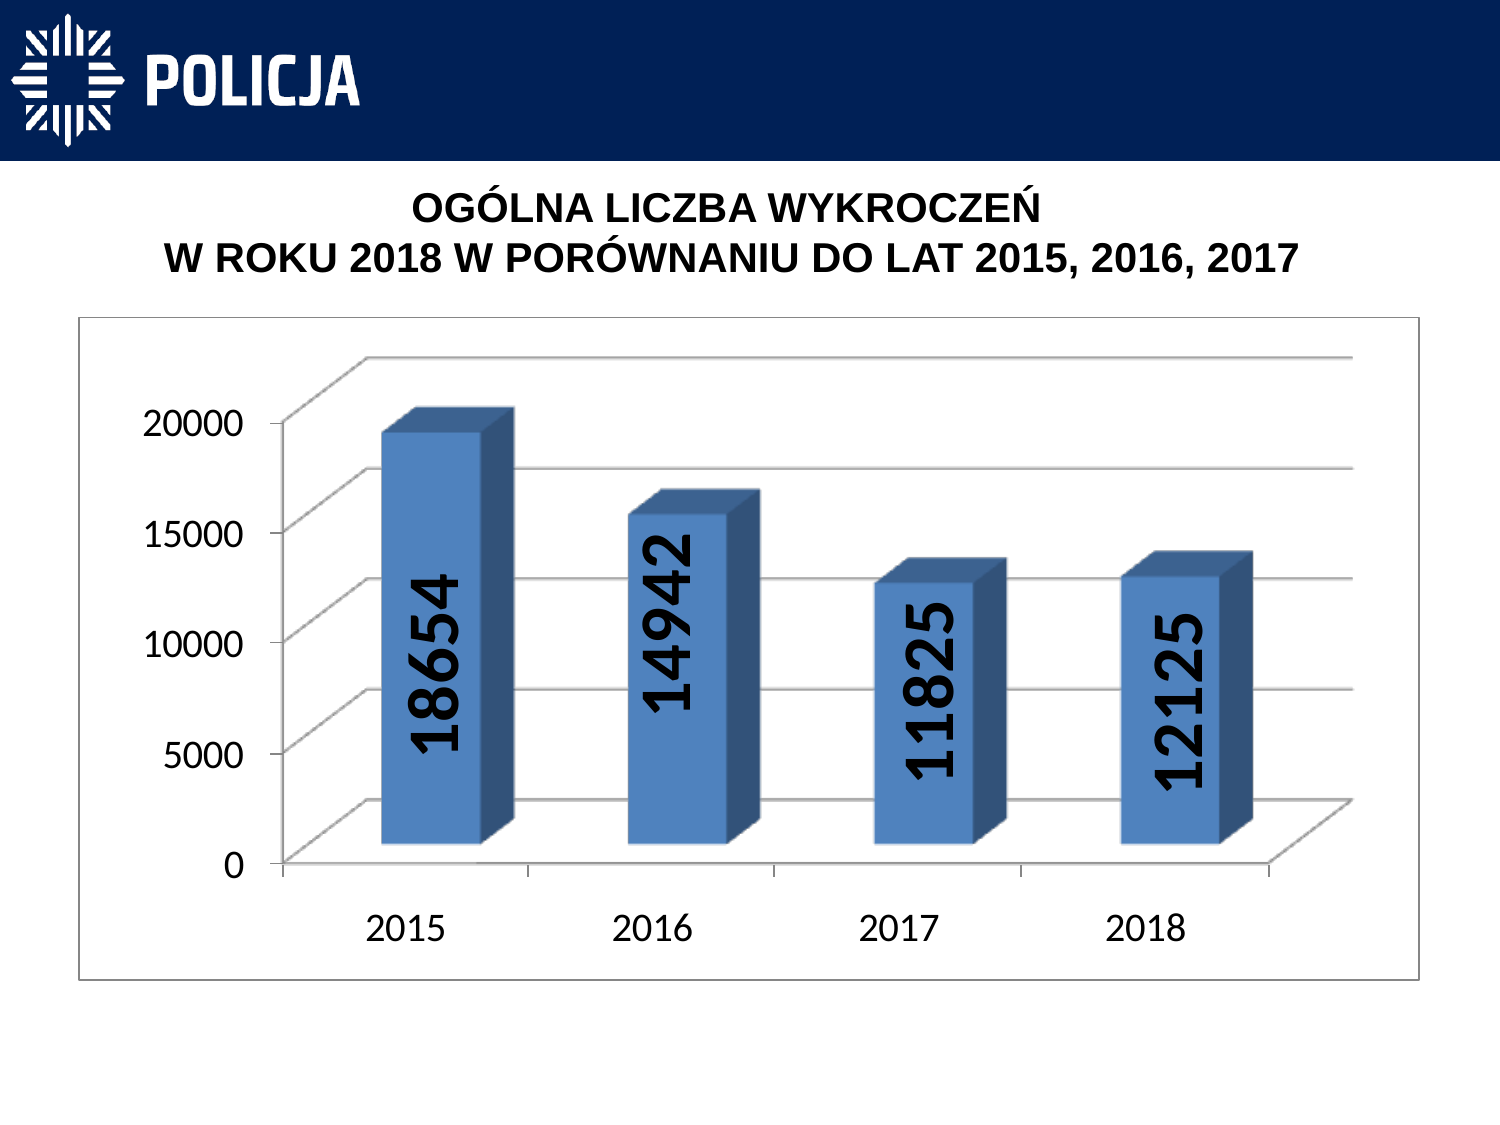

OGÓLNA LICZBA WYKROCZEŃ
W ROKU 2018 W PORÓWNANIU DO LAT 2015, 2016, 2017